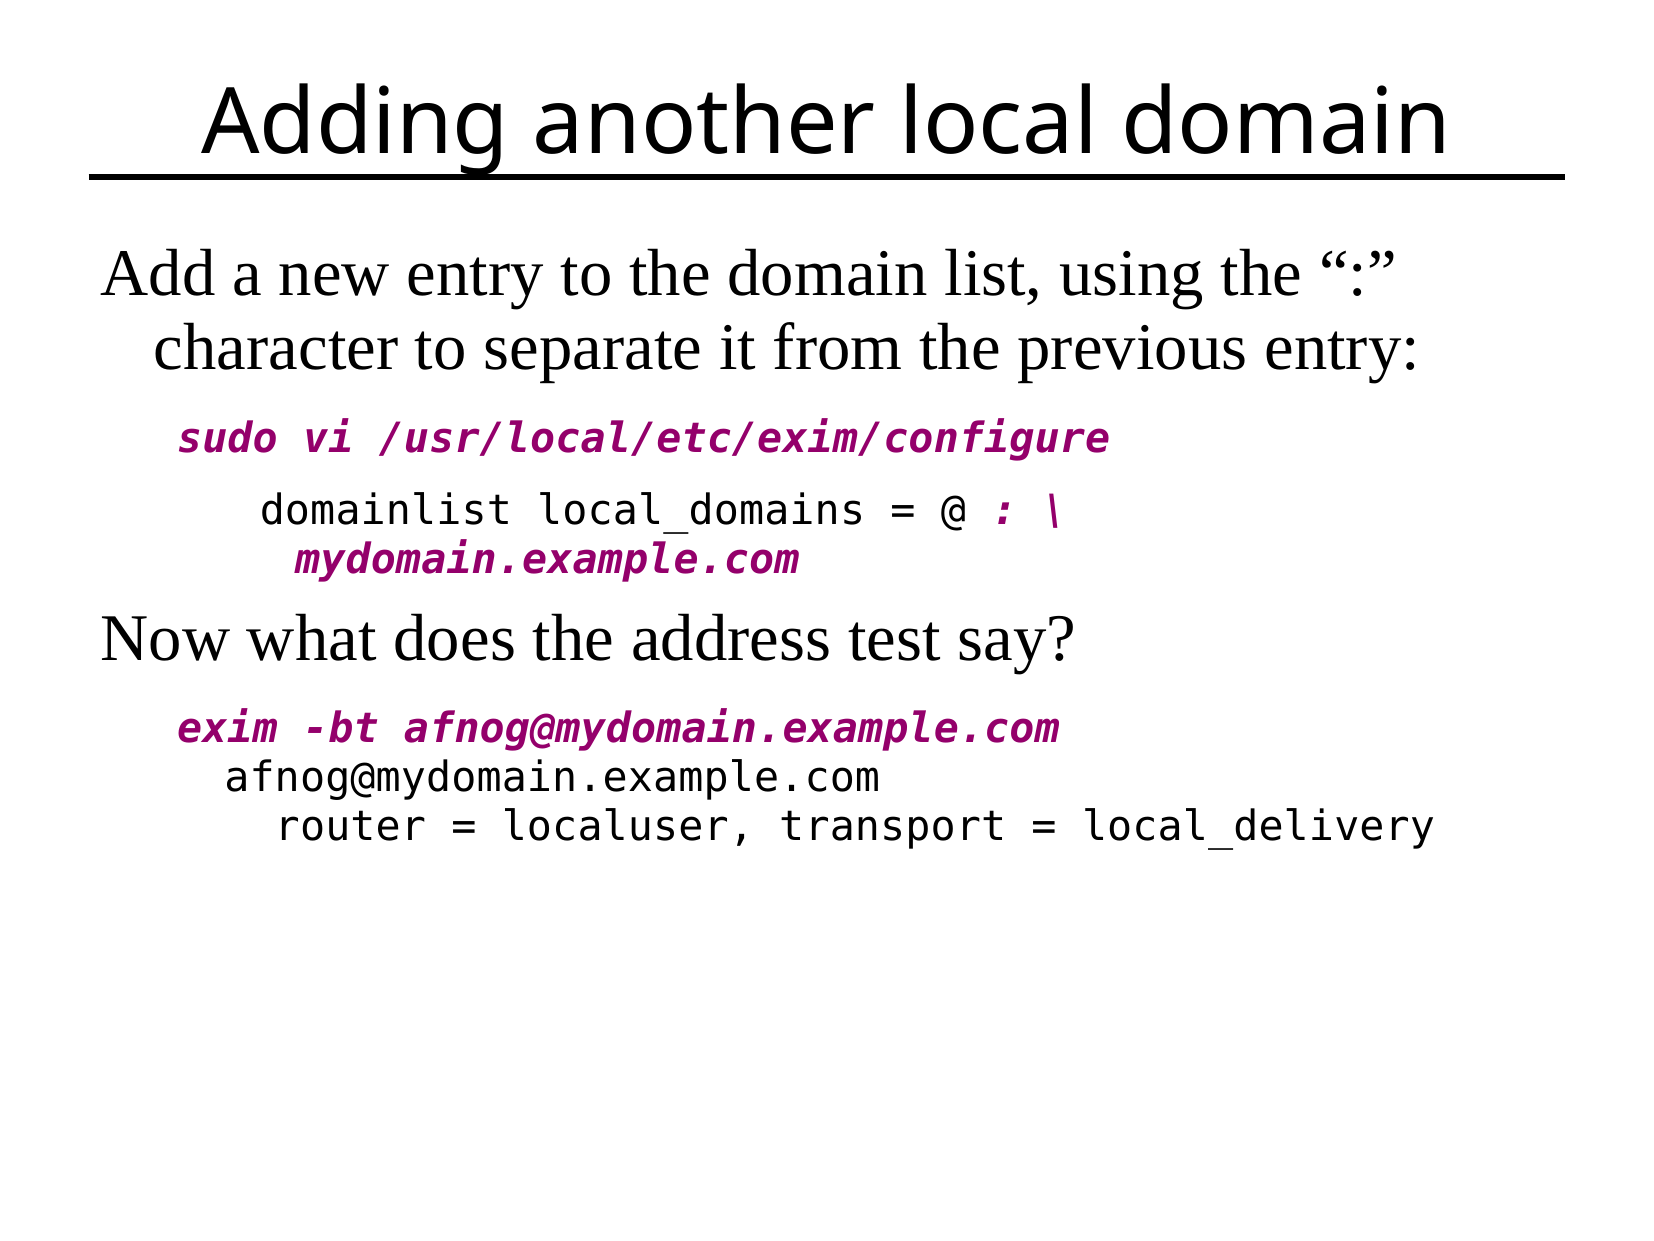

# Adding another local domain
Add a new entry to the domain list, using the “:” character to separate it from the previous entry:
sudo vi /usr/local/etc/exim/configure
domainlist local_domains = @ : \ mydomain.example.com
Now what does the address test say?
exim -bt afnog@mydomain.example.com
afnog@mydomain.example.com
 router = localuser, transport = local_delivery